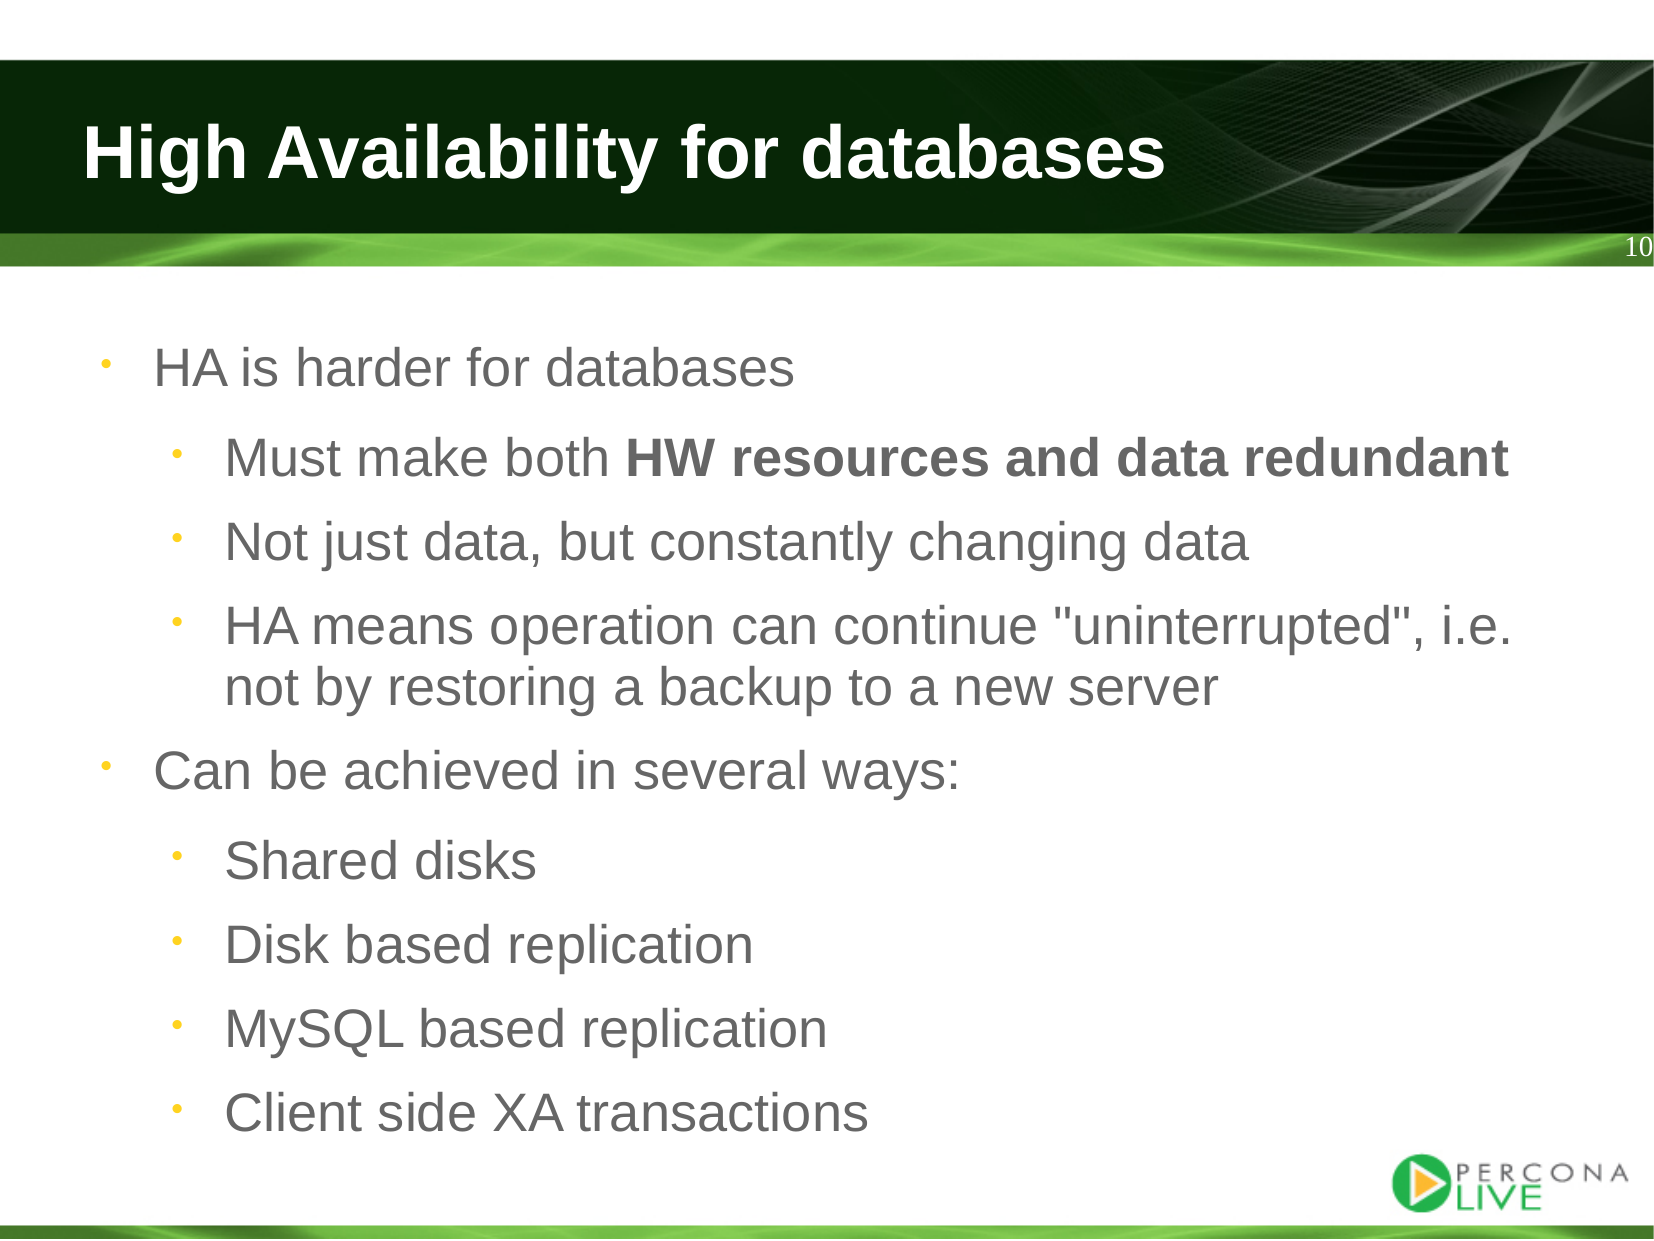

# High Availability for databases
10
HA is harder for databases
Must make both HW resources and data redundant
Not just data, but constantly changing data
HA means operation can continue "uninterrupted", i.e. not by restoring a backup to a new server
Can be achieved in several ways:
Shared disks
Disk based replication
MySQL based replication
Client side XA transactions